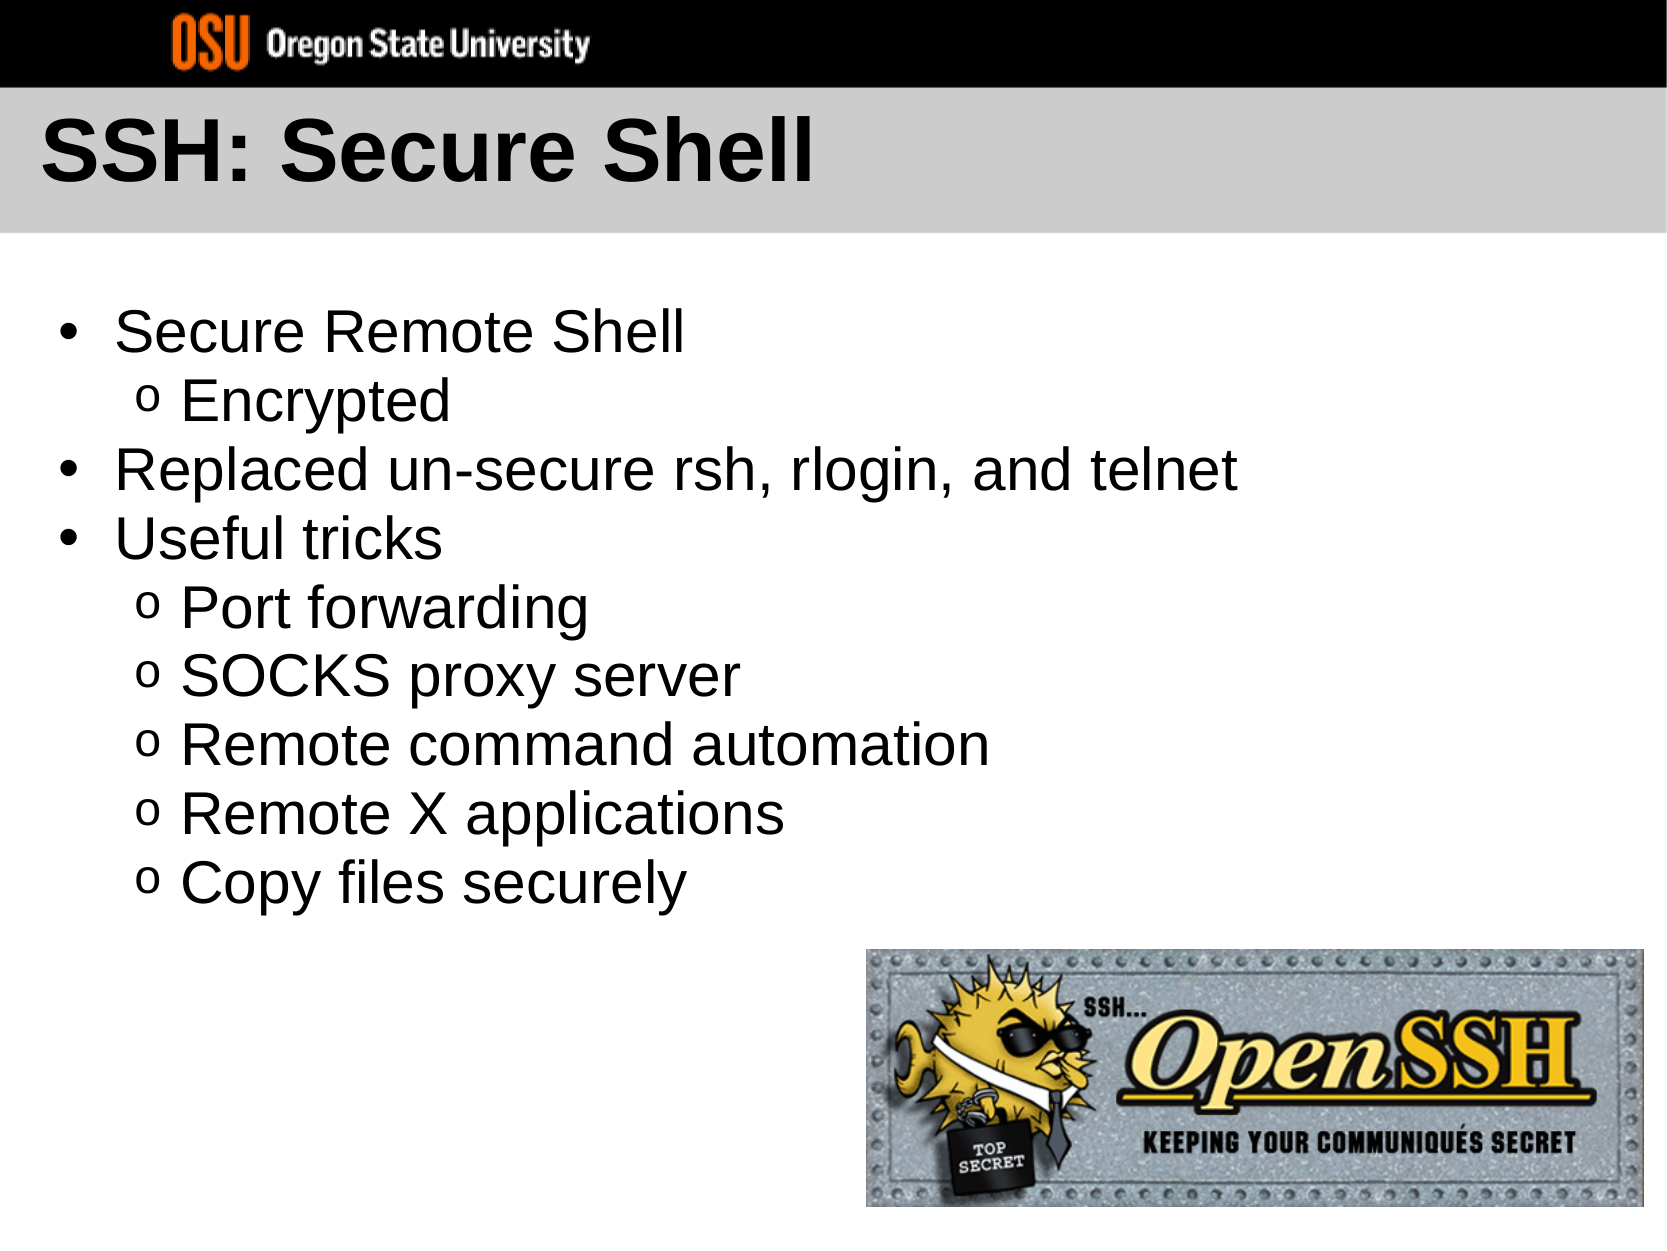

# SSH: Secure Shell
Secure Remote Shell
Encrypted
Replaced un-secure rsh, rlogin, and telnet
Useful tricks
Port forwarding
SOCKS proxy server
Remote command automation
Remote X applications
Copy files securely